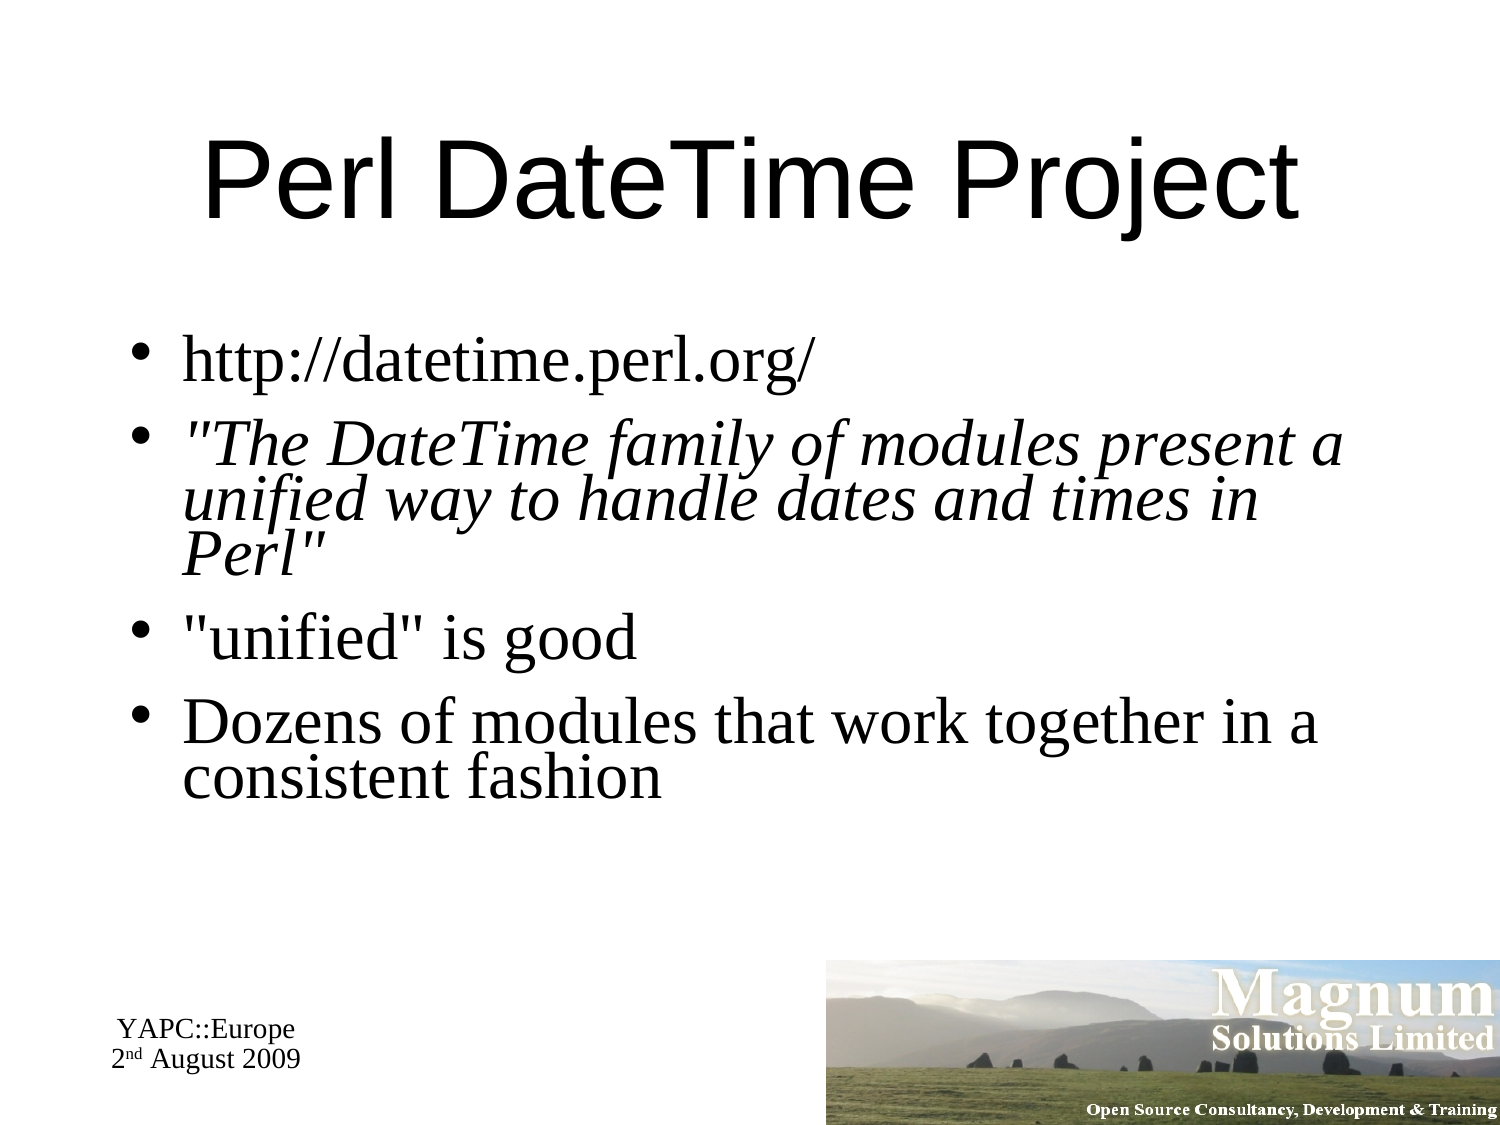

# Perl DateTime Project
http://datetime.perl.org/
"The DateTime family of modules present a unified way to handle dates and times in Perl"
"unified" is good
Dozens of modules that work together in a consistent fashion
100